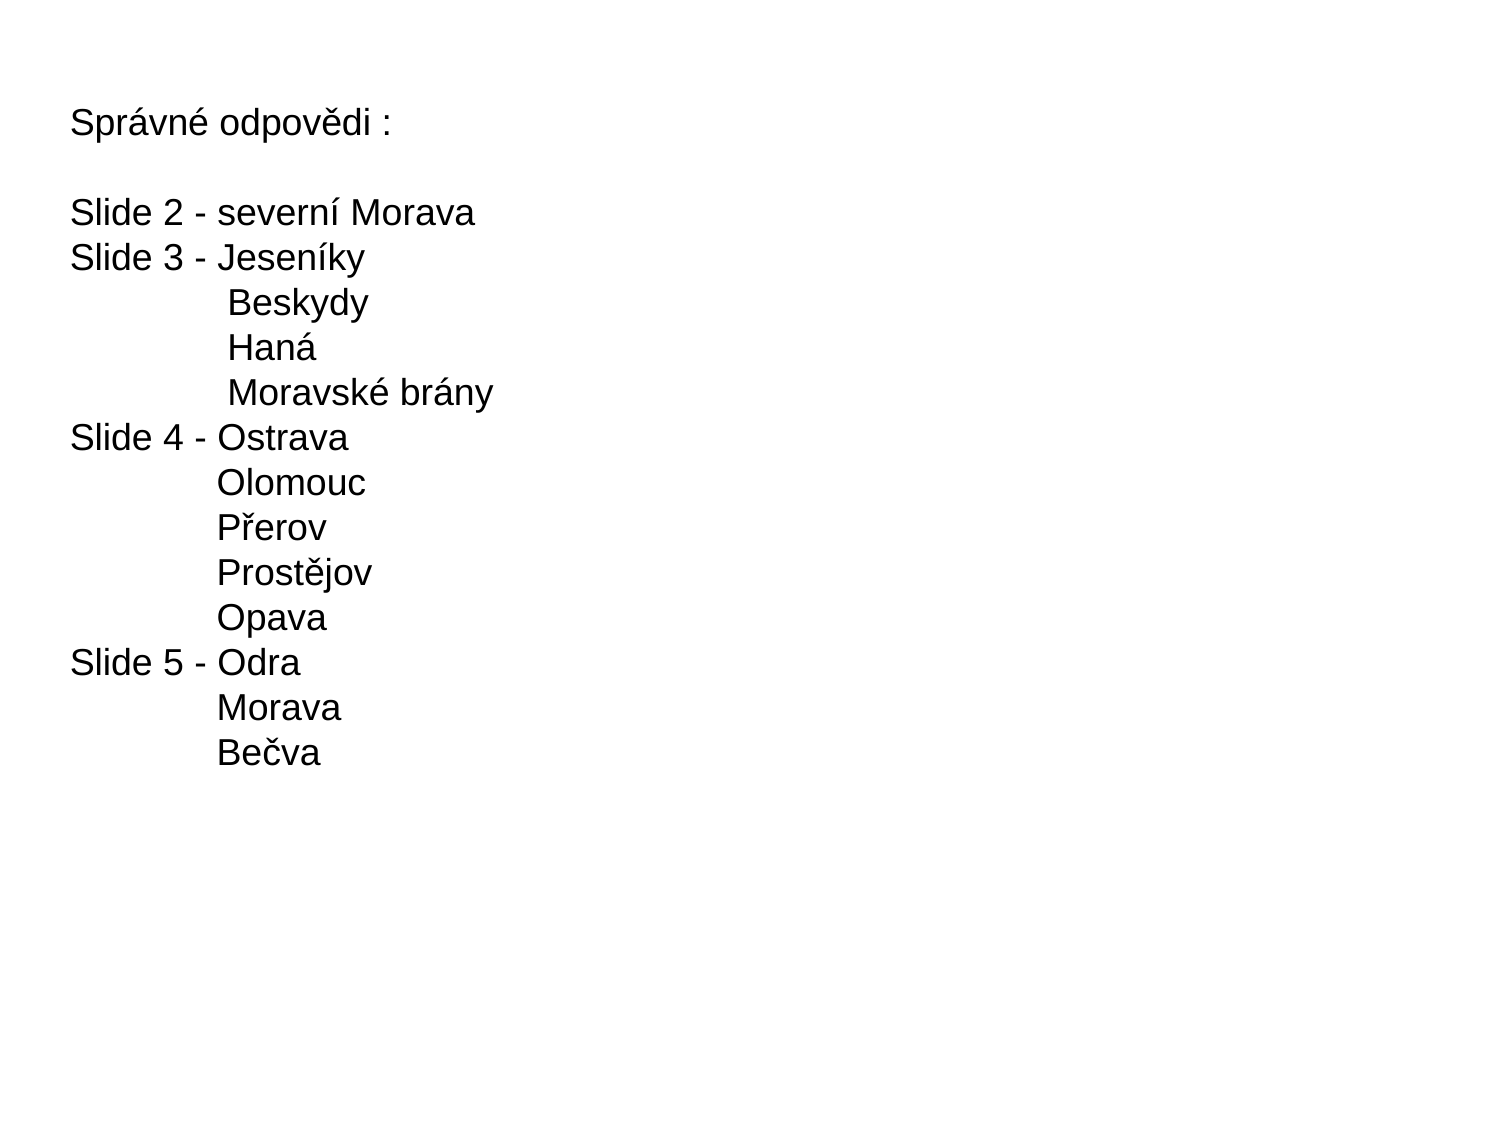

Správné odpovědi :
Slide 2 - severní Morava
Slide 3 - Jeseníky
 Beskydy
 Haná
 Moravské brány
Slide 4 - Ostrava
 Olomouc
 Přerov
 Prostějov
 Opava
Slide 5 - Odra
 Morava
 Bečva